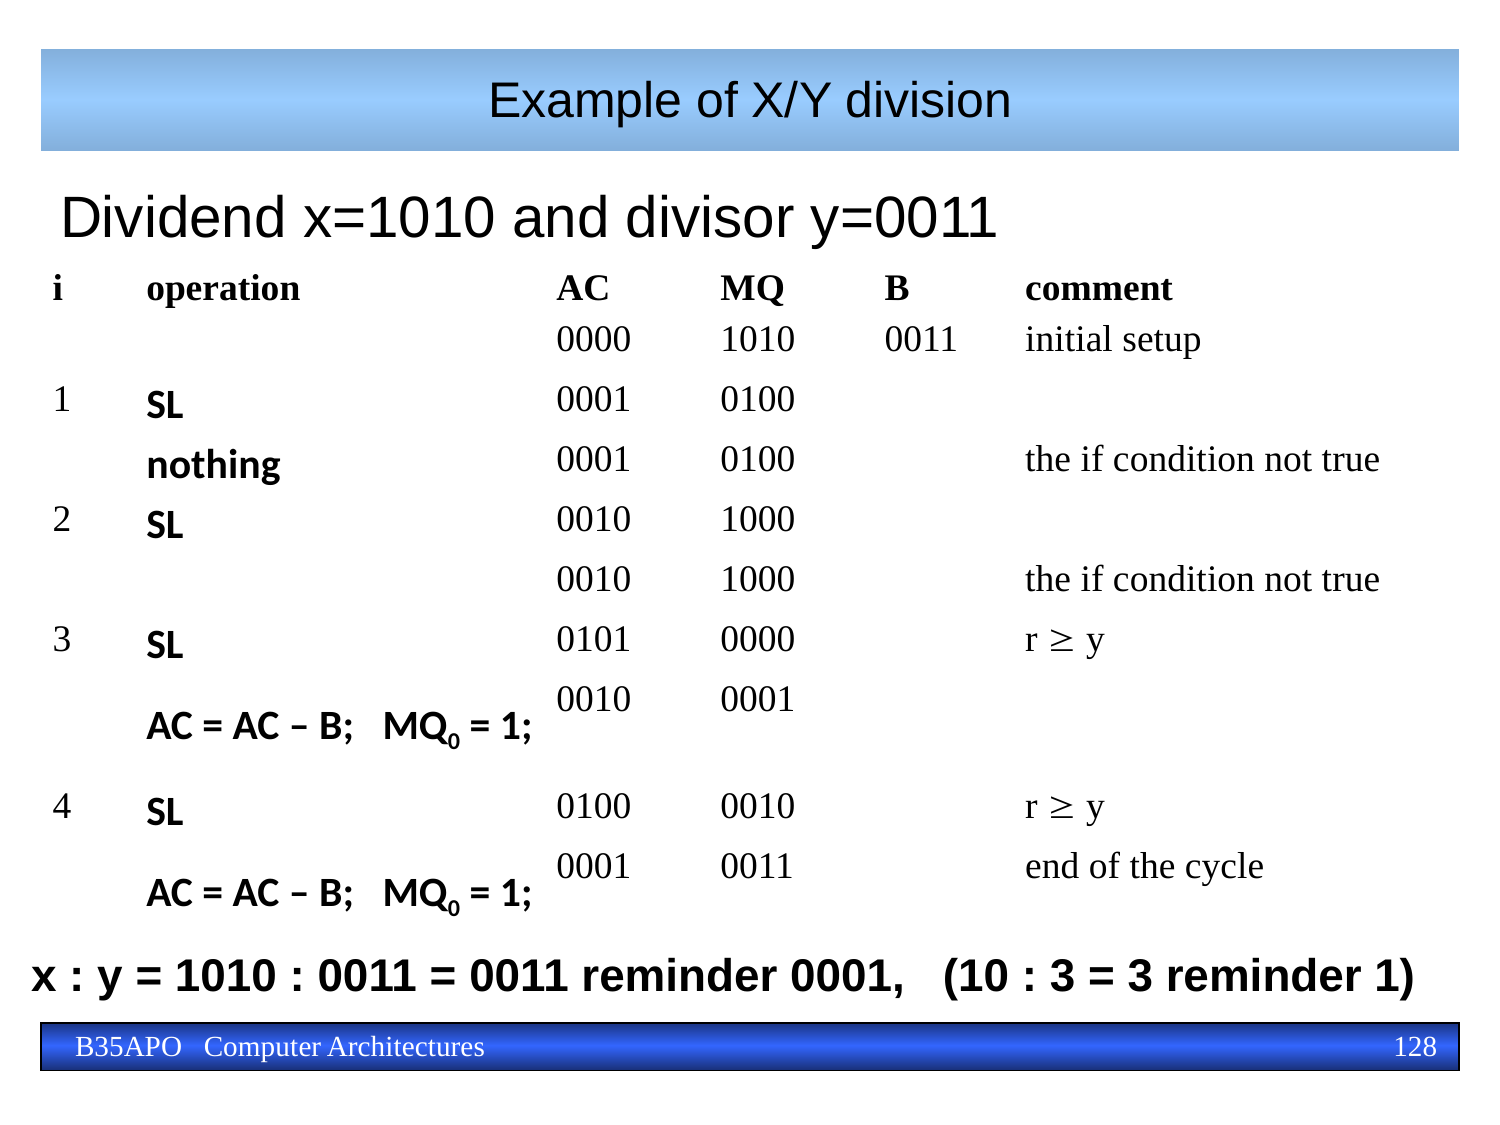

# Example of X/Y division
Dividend x=1010 and divisor y=0011
| i | operation | AC | MQ | B | comment |
| --- | --- | --- | --- | --- | --- |
| | | 0000 | 1010 | 0011 | initial setup |
| 1 | SL | 0001 | 0100 | | |
| | nothing | 0001 | 0100 | | the if condition not true |
| 2 | SL | 0010 | 1000 | | |
| | | 0010 | 1000 | | the if condition not true |
| 3 | SL | 0101 | 0000 | | r  y |
| | AC = AC – B; MQ0 = 1; | 0010 | 0001 | | |
| 4 | SL | 0100 | 0010 | | r  y |
| | AC = AC – B; MQ0 = 1; | 0001 | 0011 | | end of the cycle |
x : y = 1010 : 0011 = 0011 reminder 0001, (10 : 3 = 3 reminder 1)
B35APO Computer Architectures
128